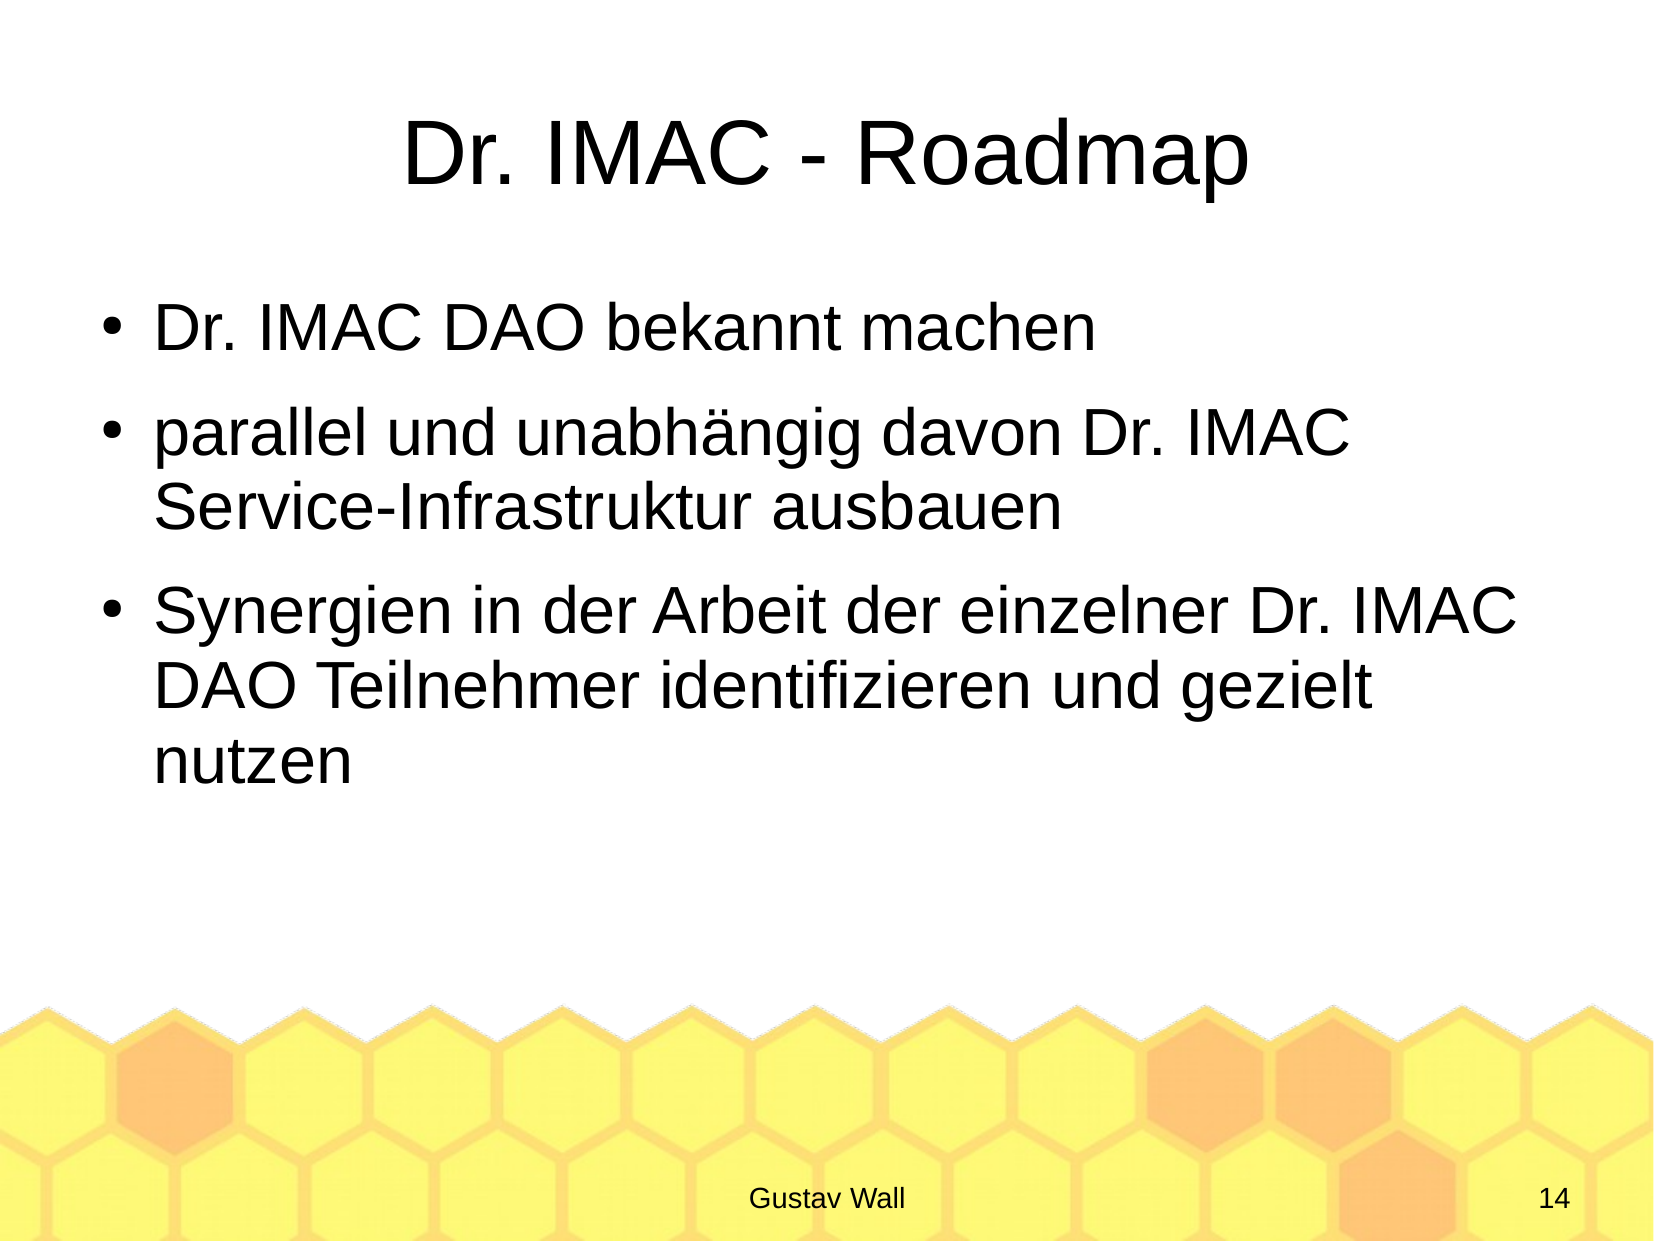

# Dr. IMAC - Roadmap
Dr. IMAC DAO bekannt machen
parallel und unabhängig davon Dr. IMAC Service-Infrastruktur ausbauen
Synergien in der Arbeit der einzelner Dr. IMAC DAO Teilnehmer identifizieren und gezielt nutzen
Gustav Wall
14